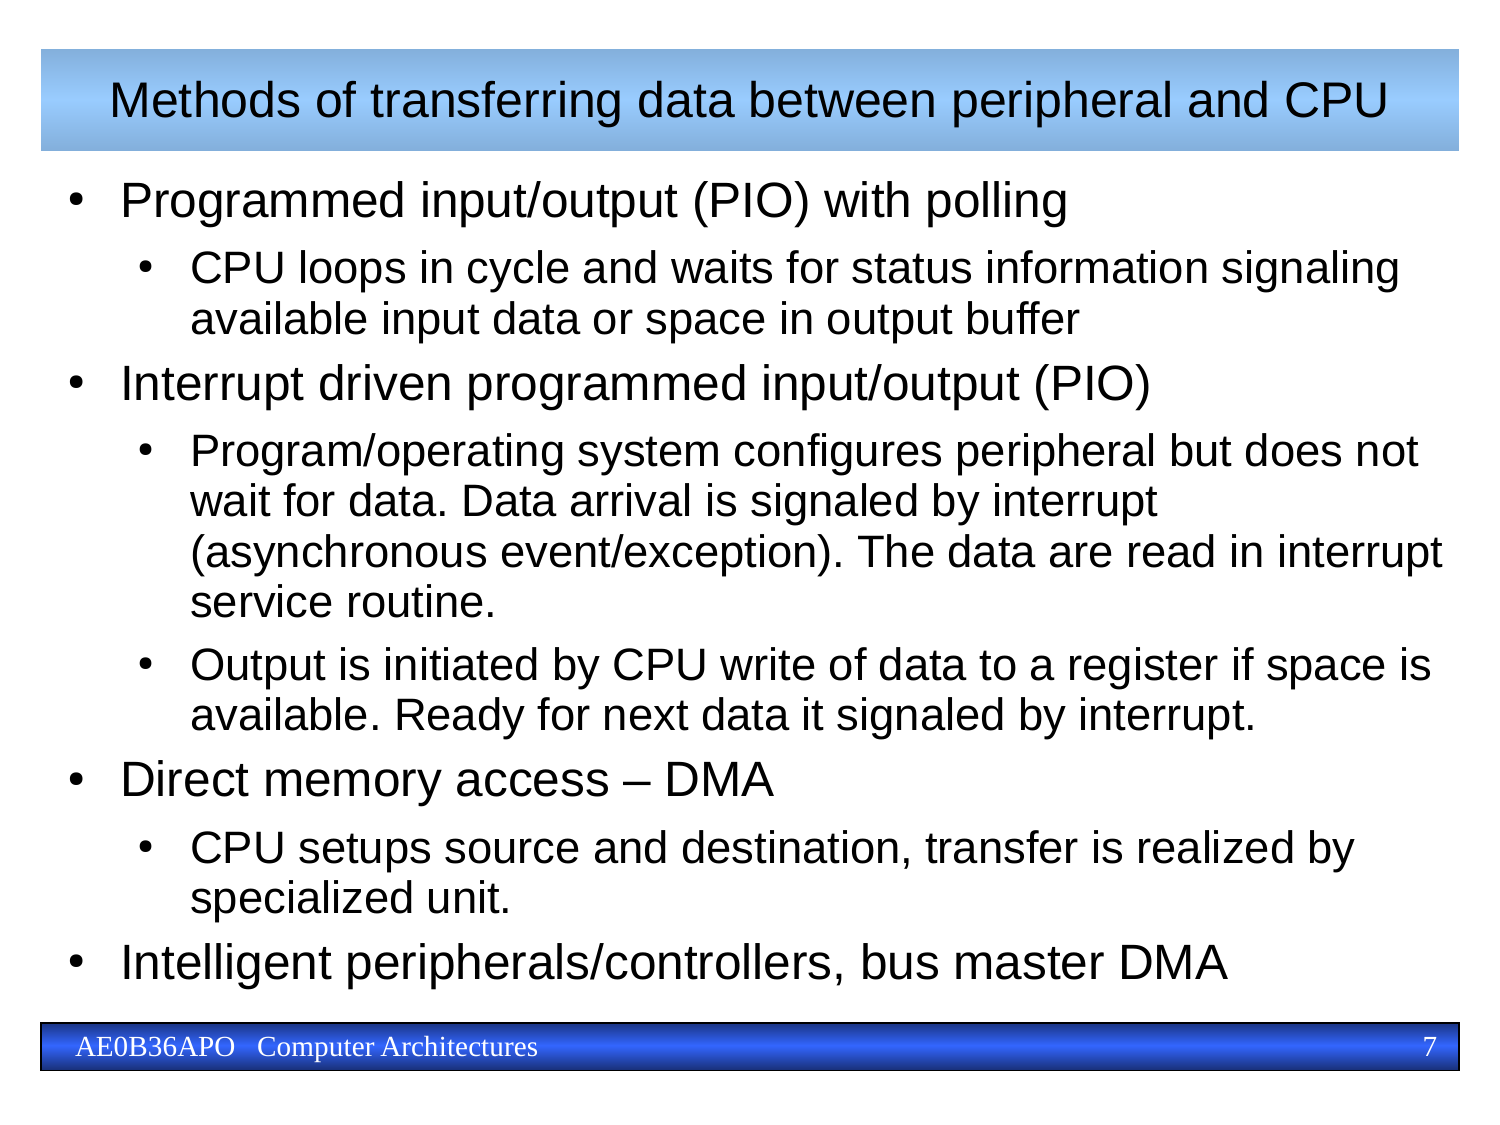

# Methods of transferring data between peripheral and CPU
Programmed input/output (PIO) with polling
CPU loops in cycle and waits for status information signaling available input data or space in output buffer
Interrupt driven programmed input/output (PIO)
Program/operating system configures peripheral but does not wait for data. Data arrival is signaled by interrupt (asynchronous event/exception). The data are read in interrupt service routine.
Output is initiated by CPU write of data to a register if space is available. Ready for next data it signaled by interrupt.
Direct memory access – DMA
CPU setups source and destination, transfer is realized by specialized unit.
Intelligent peripherals/controllers, bus master DMA
AE0B36APO Computer Architectures
7